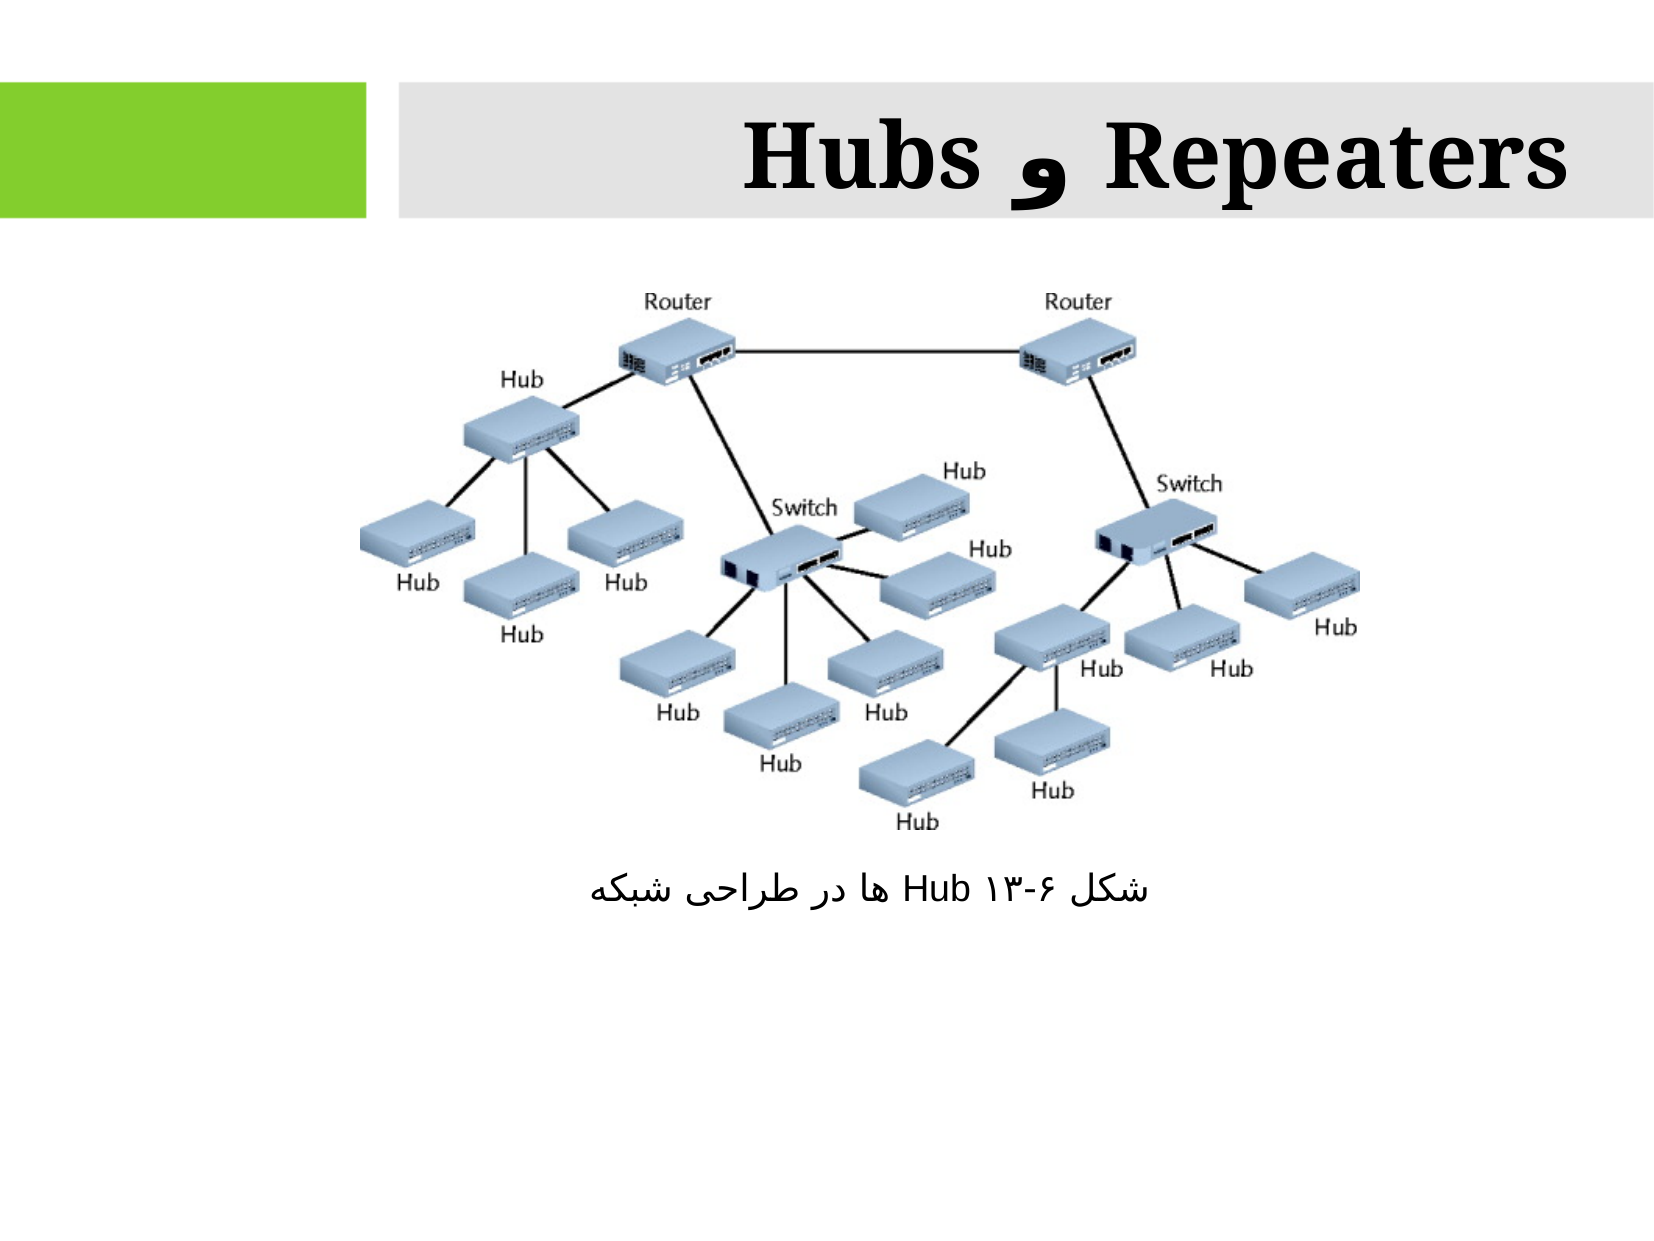

# Repeaters و Hubs
شکل ۶-۱۳ Hub ها در طراحی شبکه